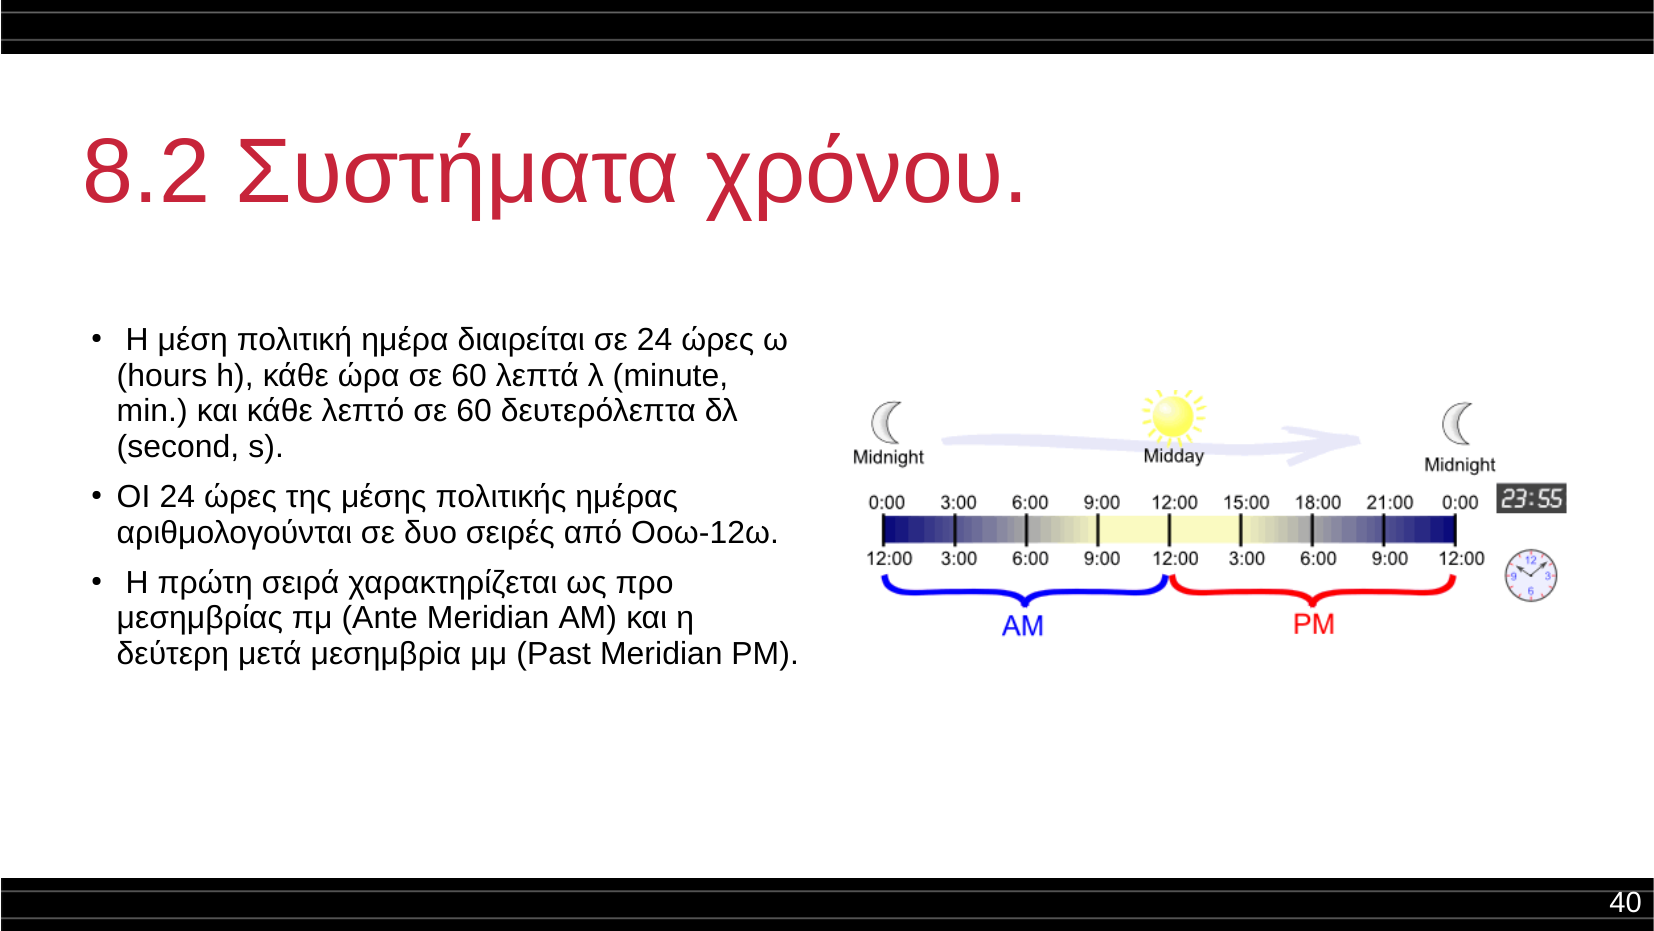

# 8.2 Συστήματα χρόνου.
 Η μέση πολιτική ημέρα διαιρείται σε 24 ώρες ω (hours h), κάθε ώρα σε 60 λεπτά λ (minute, min.) και κάθε λεπτό σε 60 δευτερόλεπτα δλ (second, s).
ΟΙ 24 ώρες της μέσης πολιτικής ημέρας αριθμολογούνται σε δυο σειρές από Οοω-12ω.
 Η πρώτη σειρά χαρακτηρίζεται ως προ μεσημβρίας πμ (Ante Meridian ΑΜ) και η δεύτερη μετά μεσημβρiα μμ (Ρast Meridian ΡΜ).